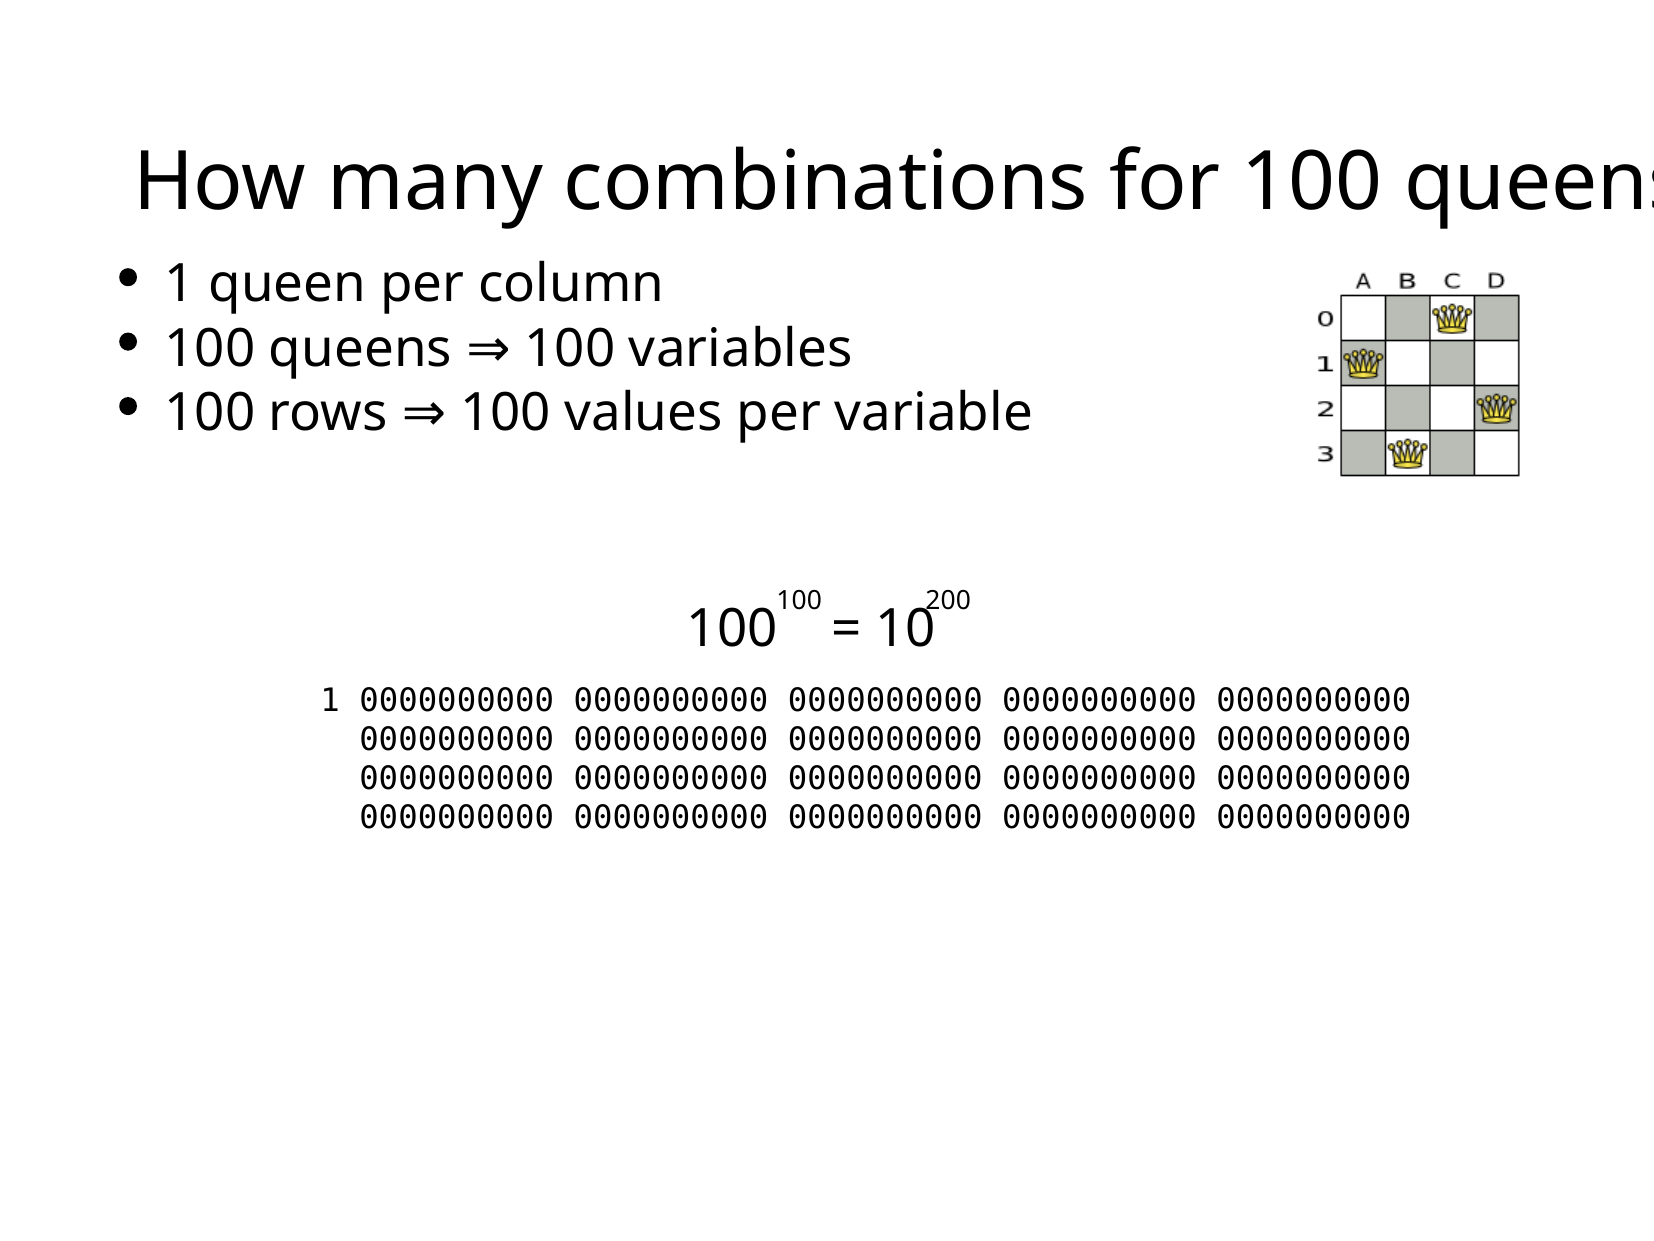

How many combinations for 100 queens?
1 queen per column
100 queens ⇒ 100 variables
100 rows ⇒ 100 values per variable
100
200
100
 = 10
1 0000000000 0000000000 0000000000 0000000000 0000000000
 0000000000 0000000000 0000000000 0000000000 0000000000
 0000000000 0000000000 0000000000 0000000000 0000000000
 0000000000 0000000000 0000000000 0000000000 0000000000